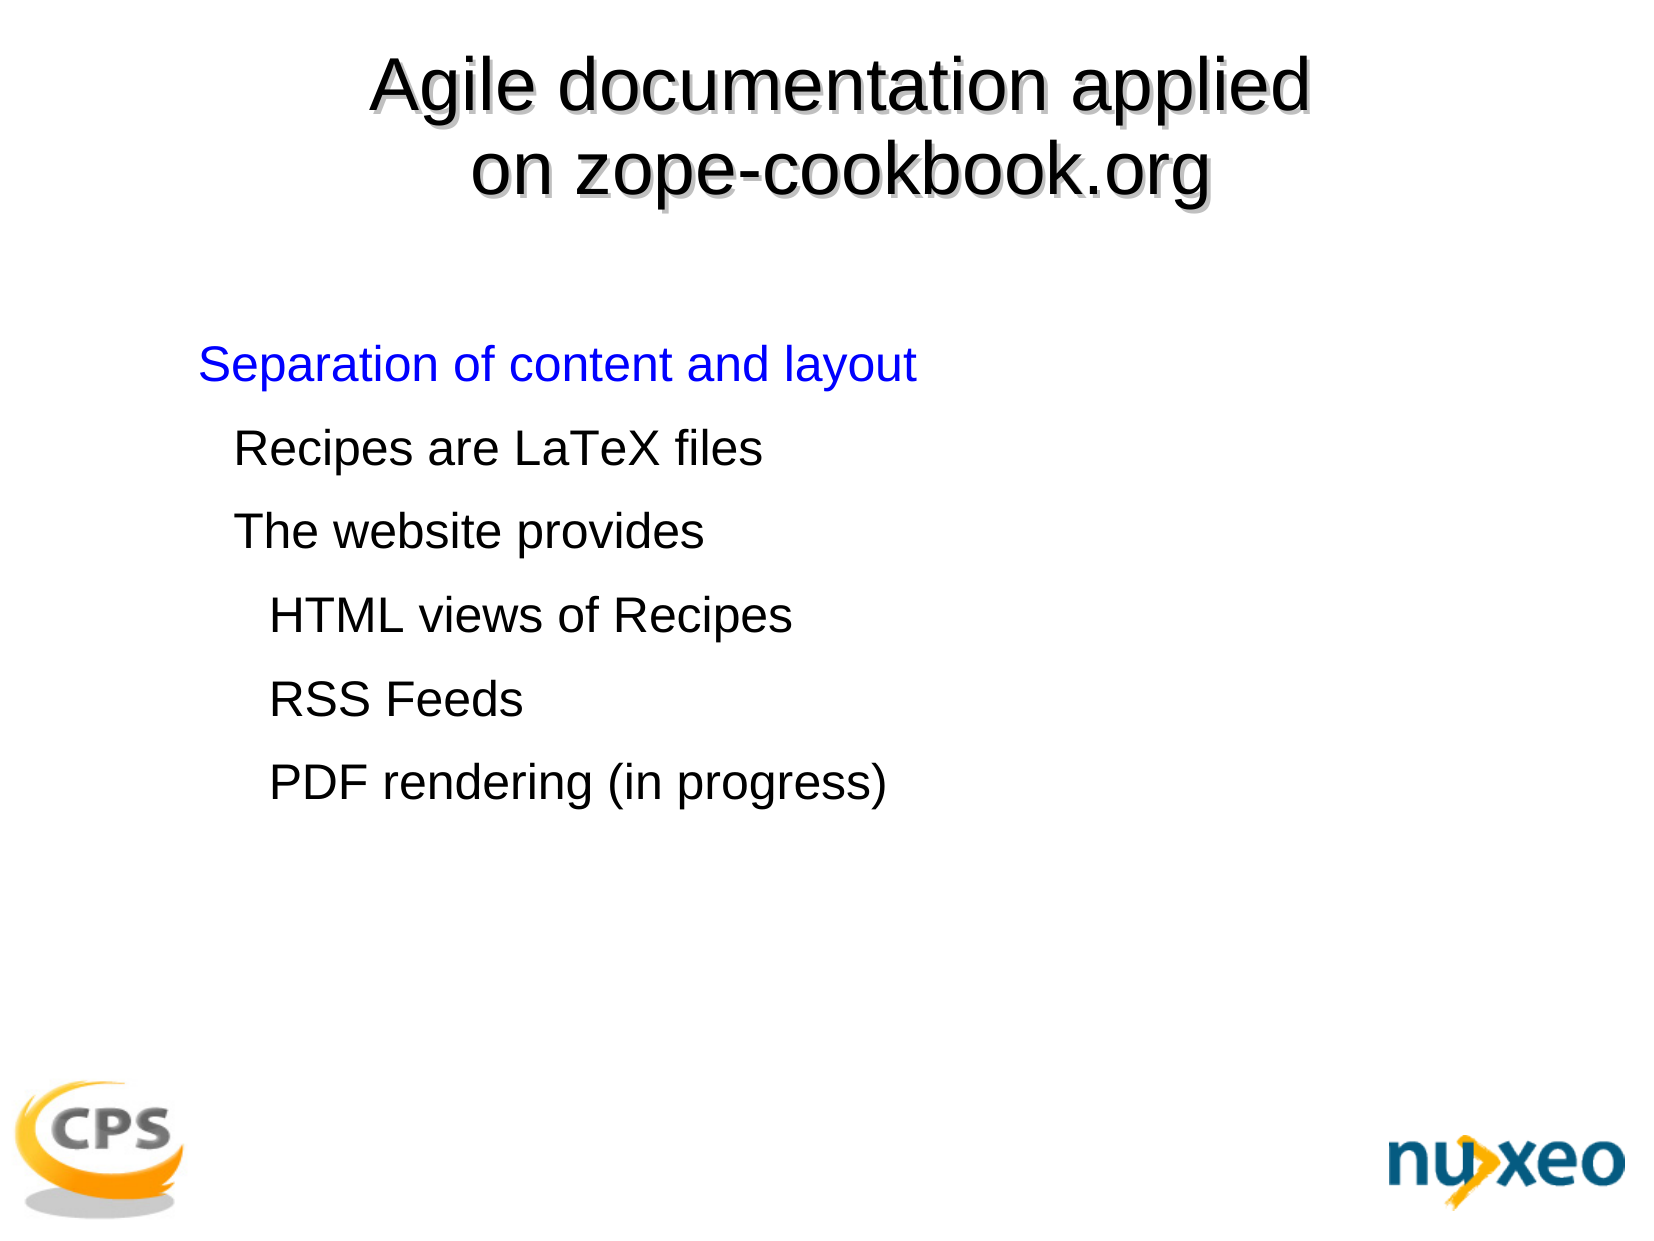

Agile documentation applied
on zope-cookbook.org
Separation of content and layout
Recipes are LaTeX files
The website provides
HTML views of Recipes
RSS Feeds
PDF rendering (in progress)